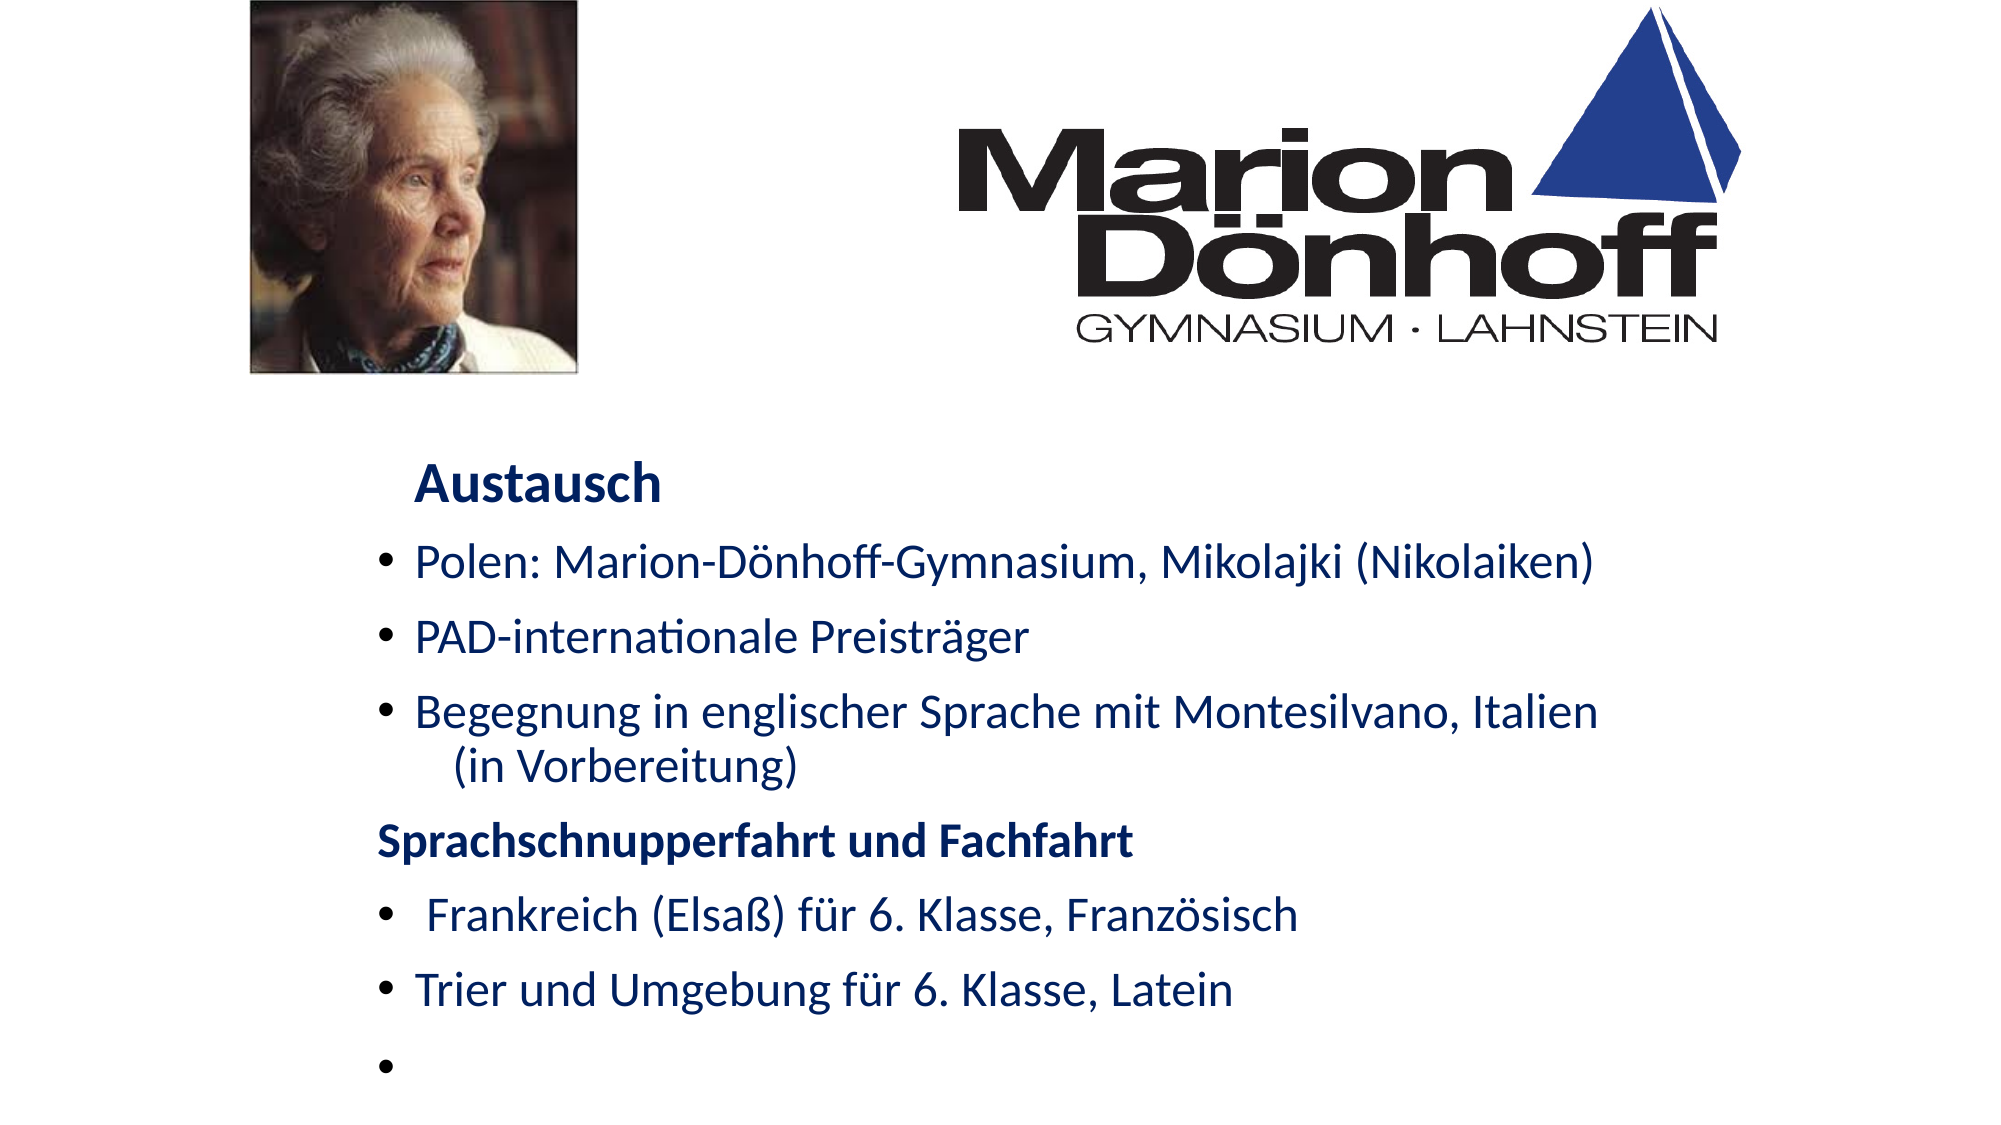

#
Austausch
Polen: Marion-Dönhoff-Gymnasium, Mikolajki (Nikolaiken)
PAD-internationale Preisträger
Begegnung in englischer Sprache mit Montesilvano, Italien (in Vorbereitung)
Sprachschnupperfahrt und Fachfahrt
 Frankreich (Elsaß) für 6. Klasse, Französisch
Trier und Umgebung für 6. Klasse, Latein